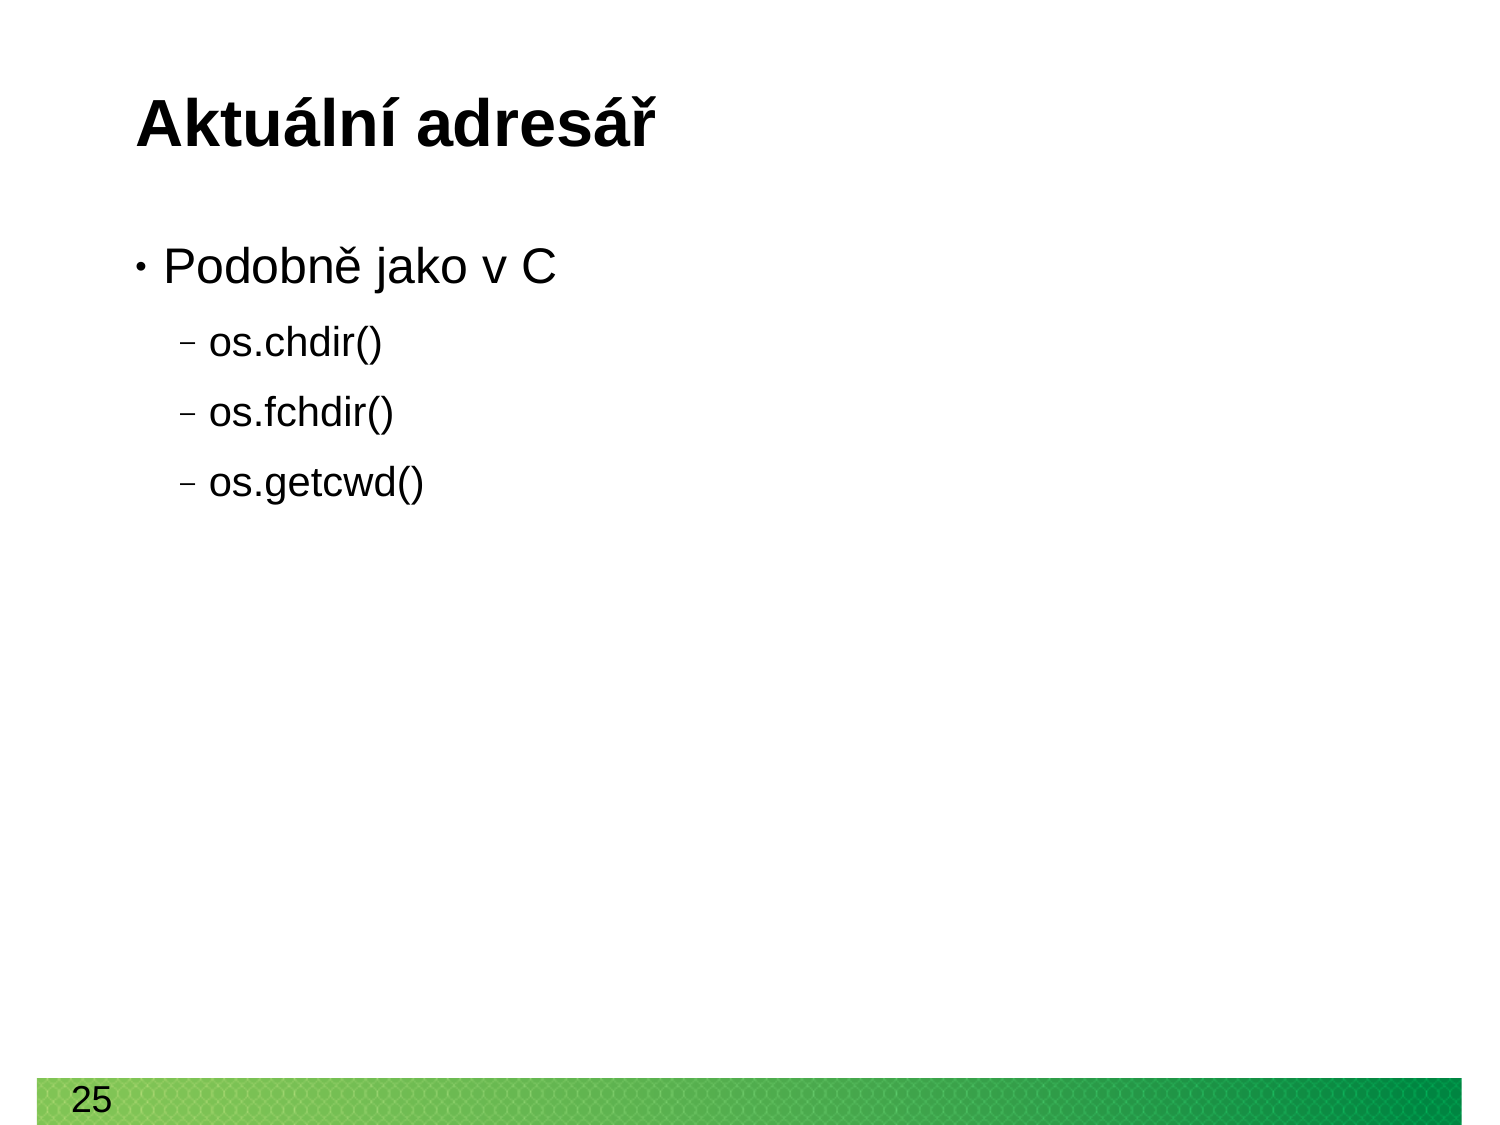

# Aktuální adresář
Podobně jako v C
os.chdir()
os.fchdir()
os.getcwd()